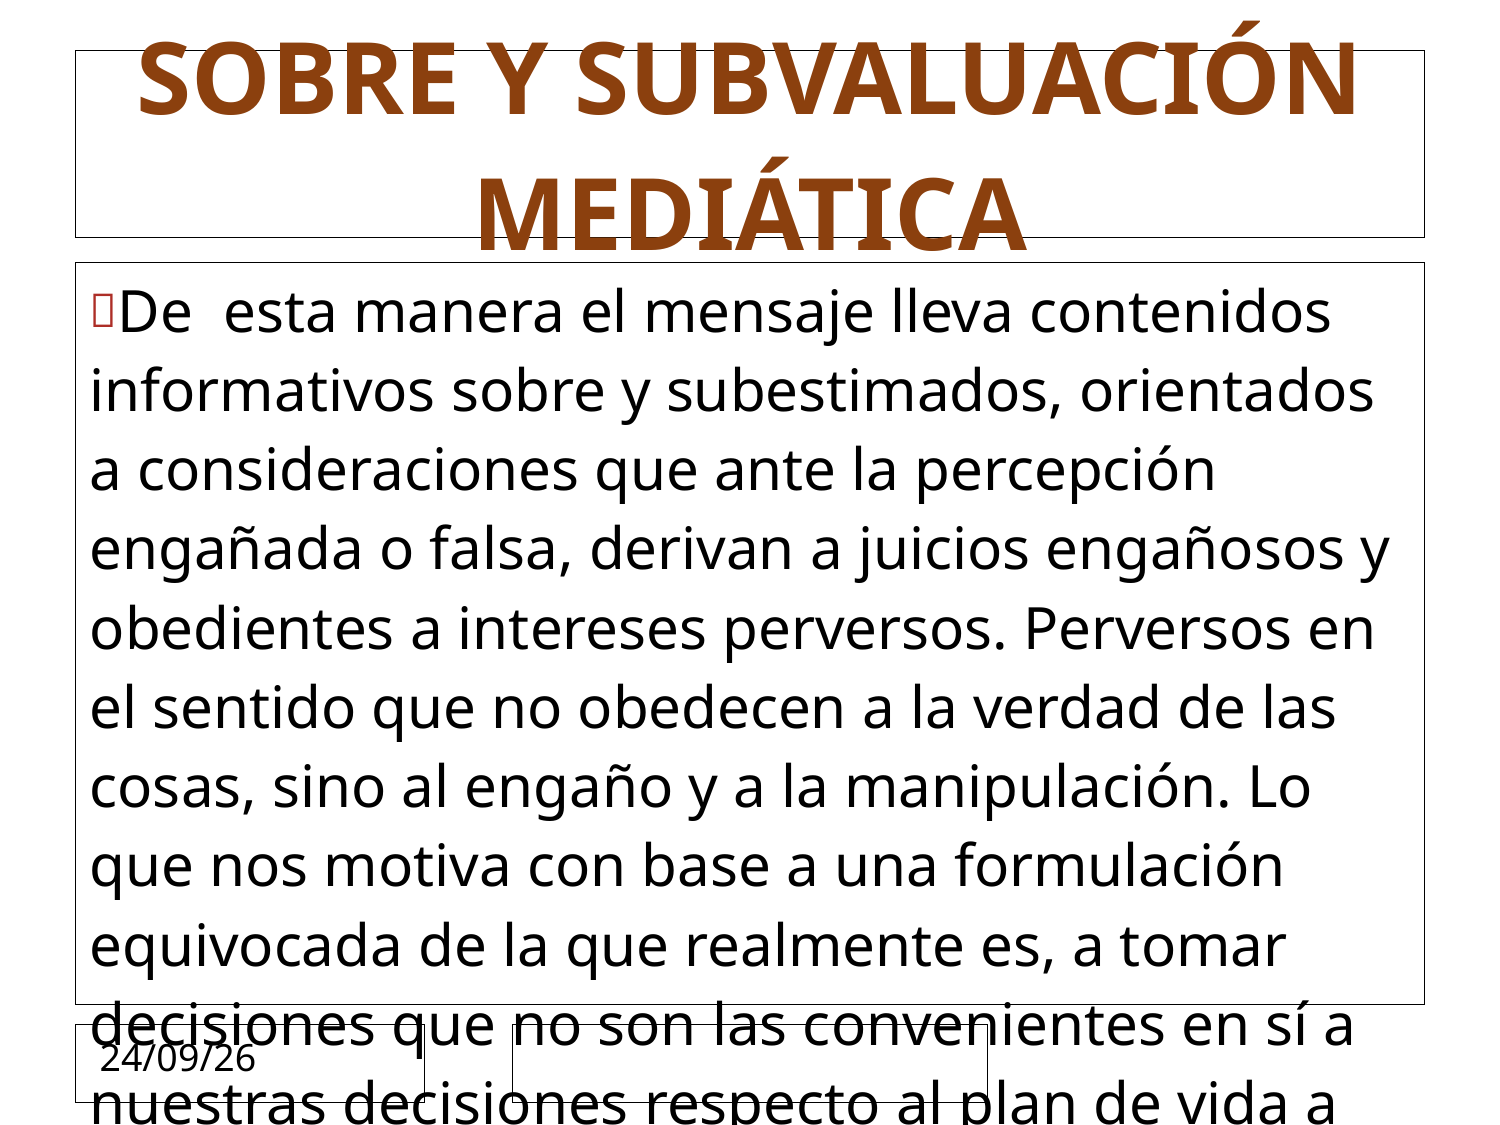

# SOBRE Y SUBVALUACIÓN MEDIÁTICA
De esta manera el mensaje lleva contenidos informativos sobre y subestimados, orientados a consideraciones que ante la percepción engañada o falsa, derivan a juicios engañosos y obedientes a intereses perversos. Perversos en el sentido que no obedecen a la verdad de las cosas, sino al engaño y a la manipulación. Lo que nos motiva con base a una formulación equivocada de la que realmente es, a tomar decisiones que no son las convenientes en sí a nuestras decisiones respecto al plan de vida a que obedecemos, sino al de otras personas (o entidades no humanas e inanimadas como es el capital).